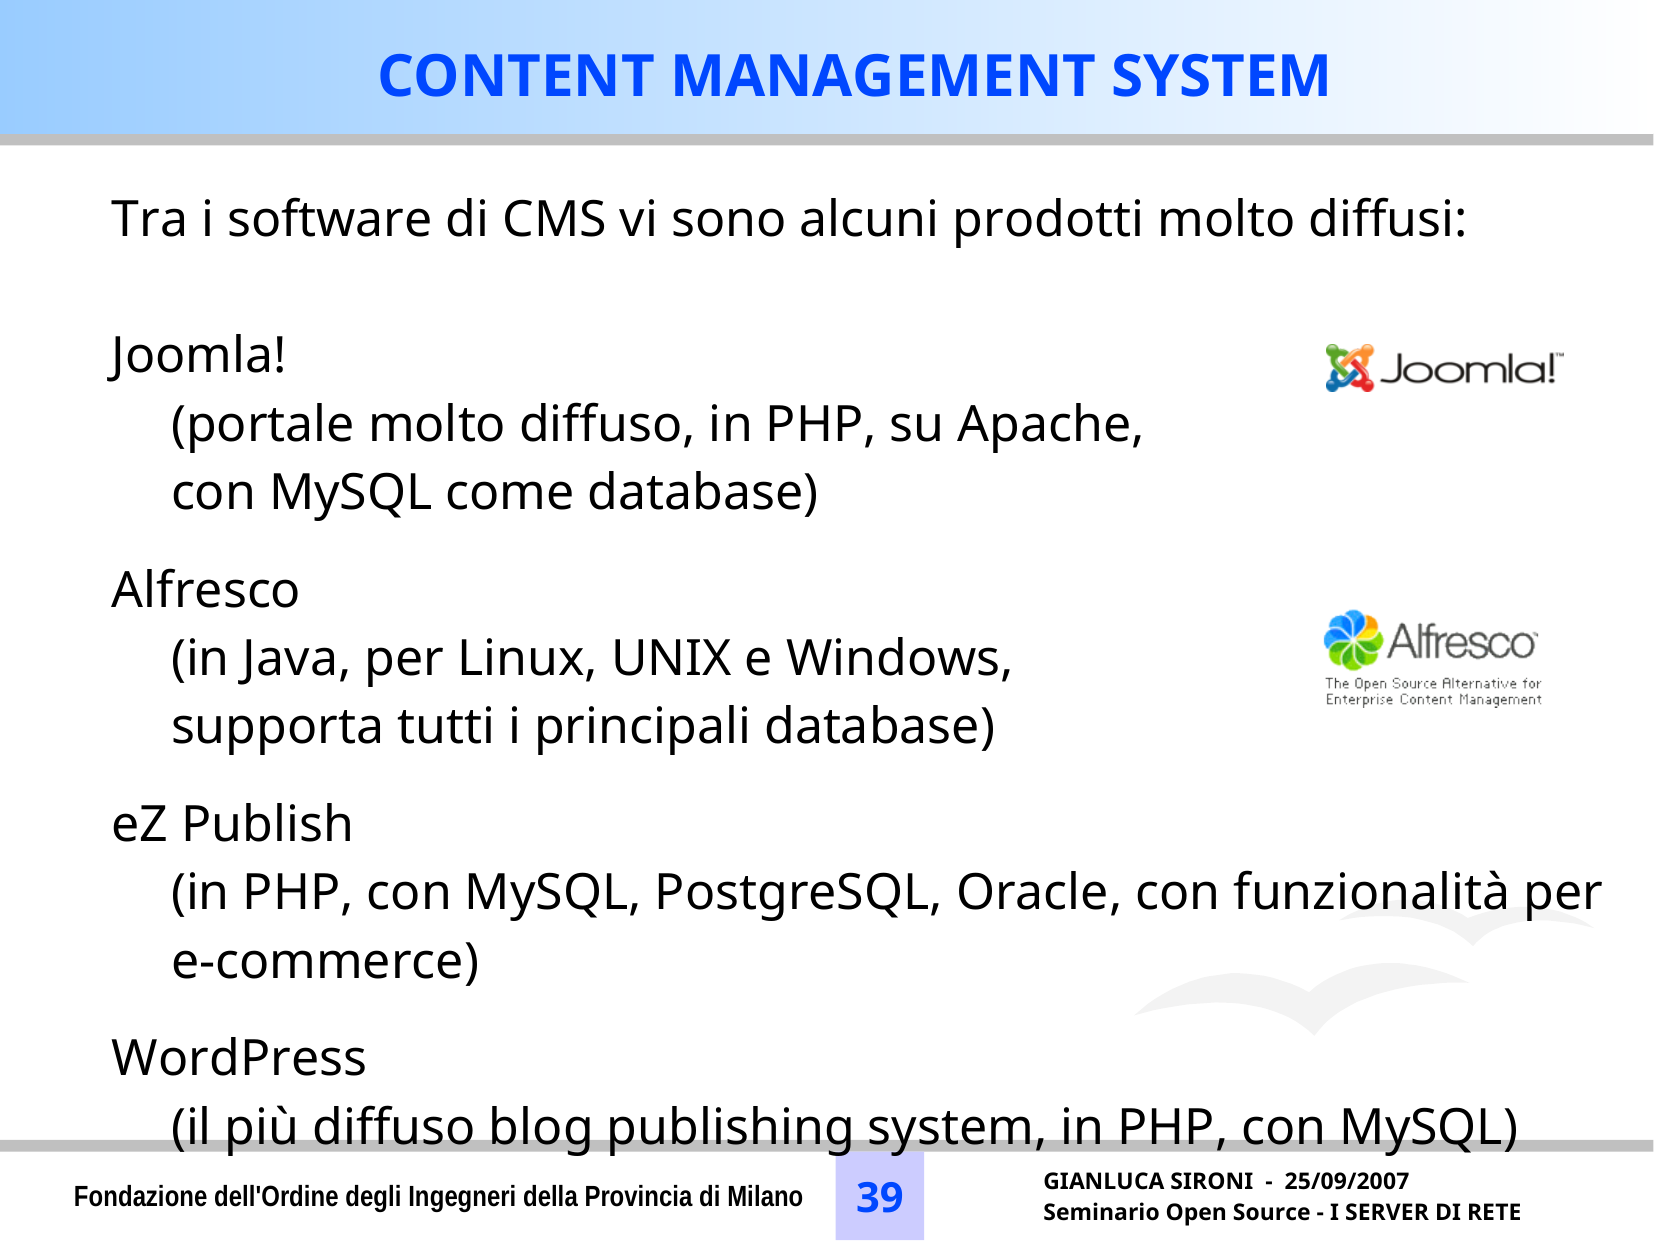

# CONTENT MANAGEMENT SYSTEM
Tra i software di CMS vi sono alcuni prodotti molto diffusi:
Joomla!
(portale molto diffuso, in PHP, su Apache,
con MySQL come database)
Alfresco
(in Java, per Linux, UNIX e Windows,
supporta tutti i principali database)
eZ Publish
(in PHP, con MySQL, PostgreSQL, Oracle, con funzionalità per e-commerce)
WordPress
(il più diffuso blog publishing system, in PHP, con MySQL)